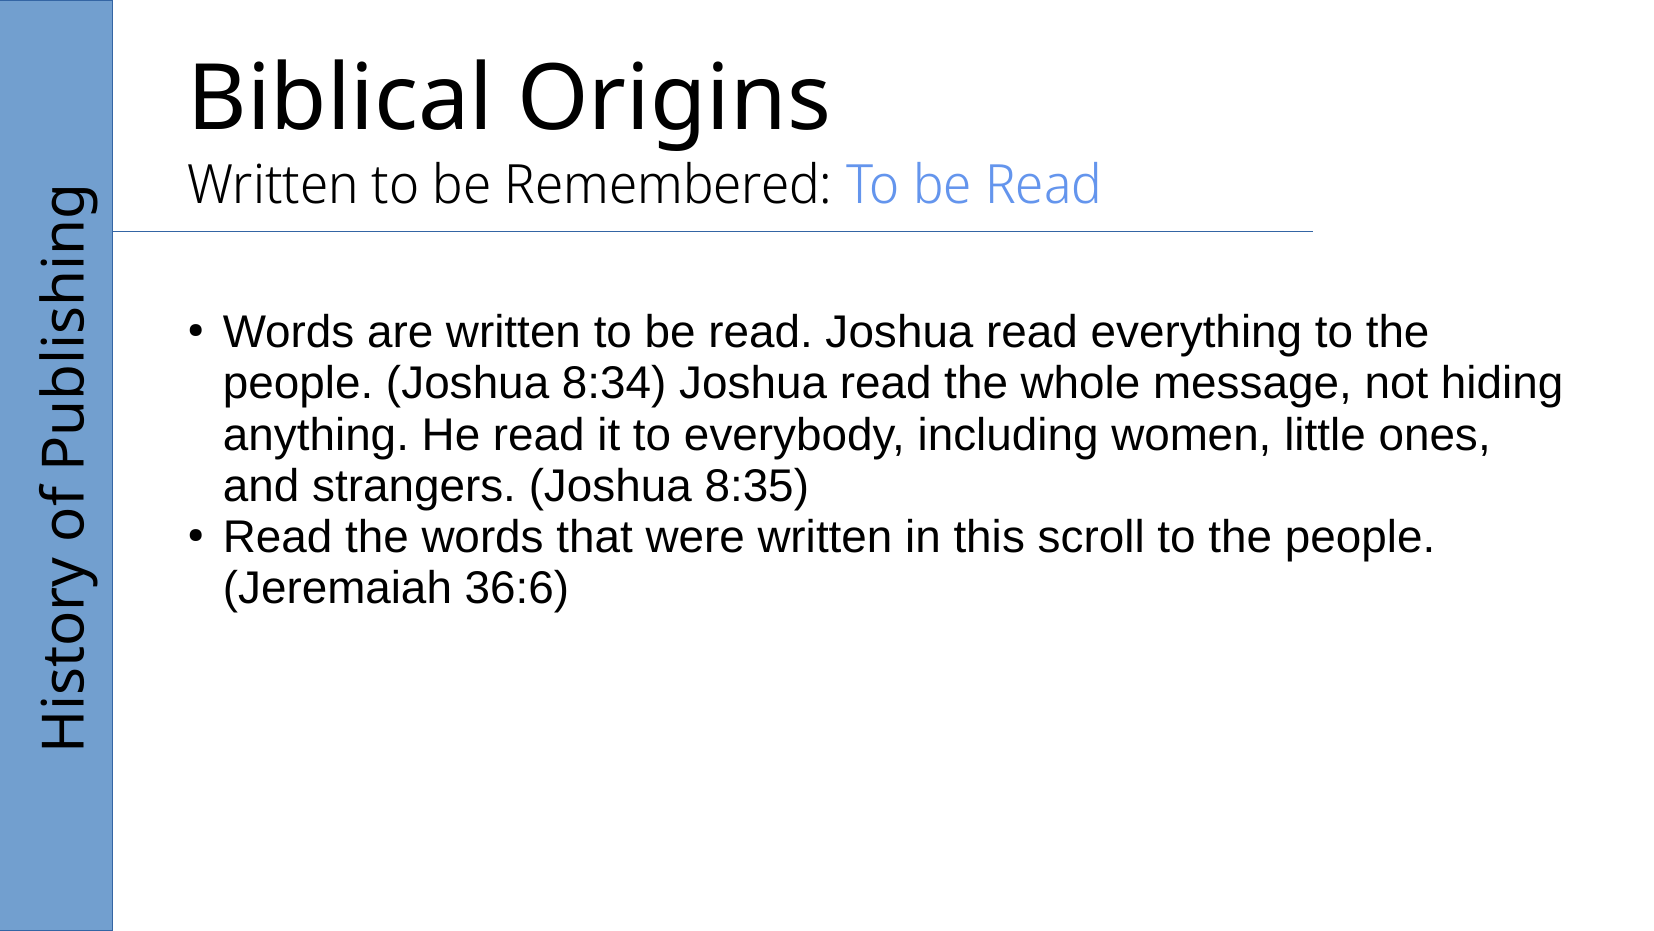

# Biblical Origins
Written to be Remembered: To be Read
Words are written to be read. Joshua read everything to the people. (Joshua 8:34) Joshua read the whole message, not hiding anything. He read it to everybody, including women, little ones, and strangers. (Joshua 8:35)
Read the words that were written in this scroll to the people. (Jeremaiah 36:6)
History of Publishing